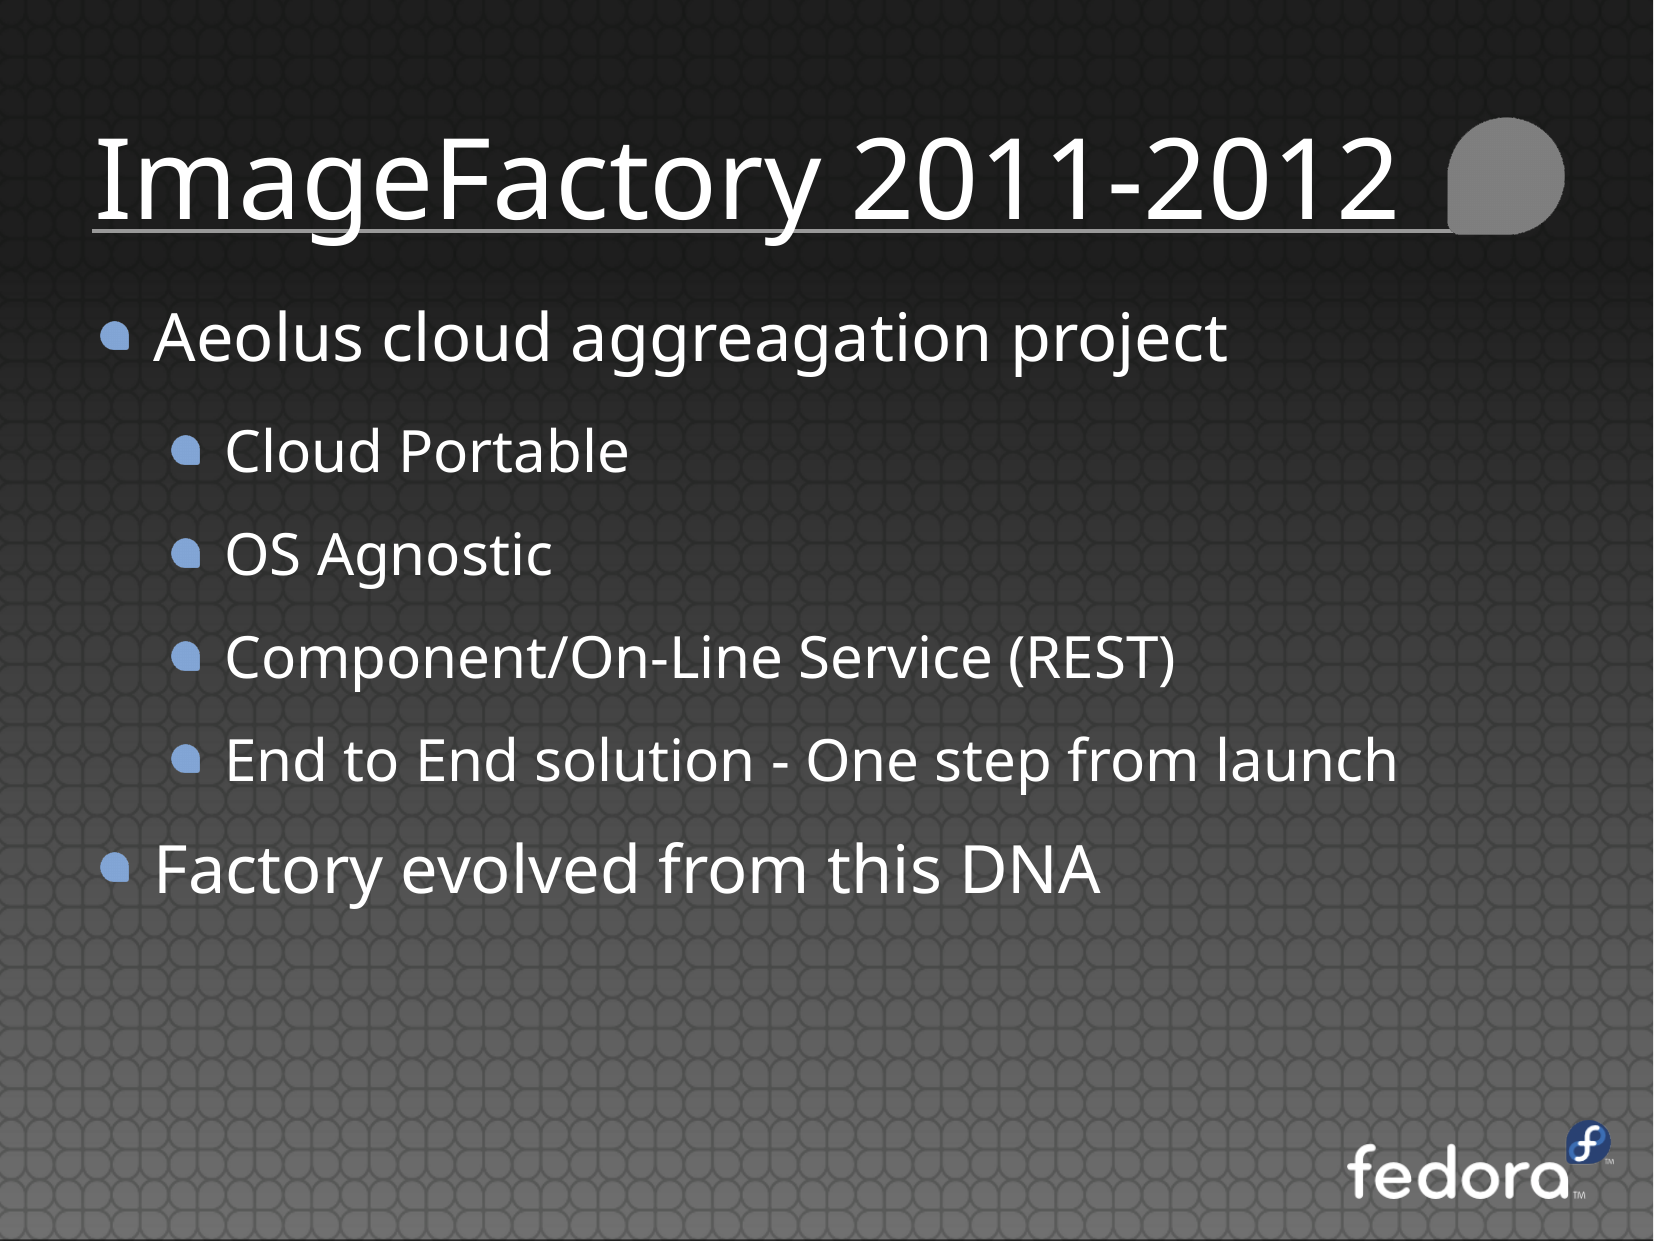

ImageFactory 2011-2012
# Aeolus cloud aggreagation project
Cloud Portable
OS Agnostic
Component/On-Line Service (REST)
End to End solution - One step from launch
Factory evolved from this DNA